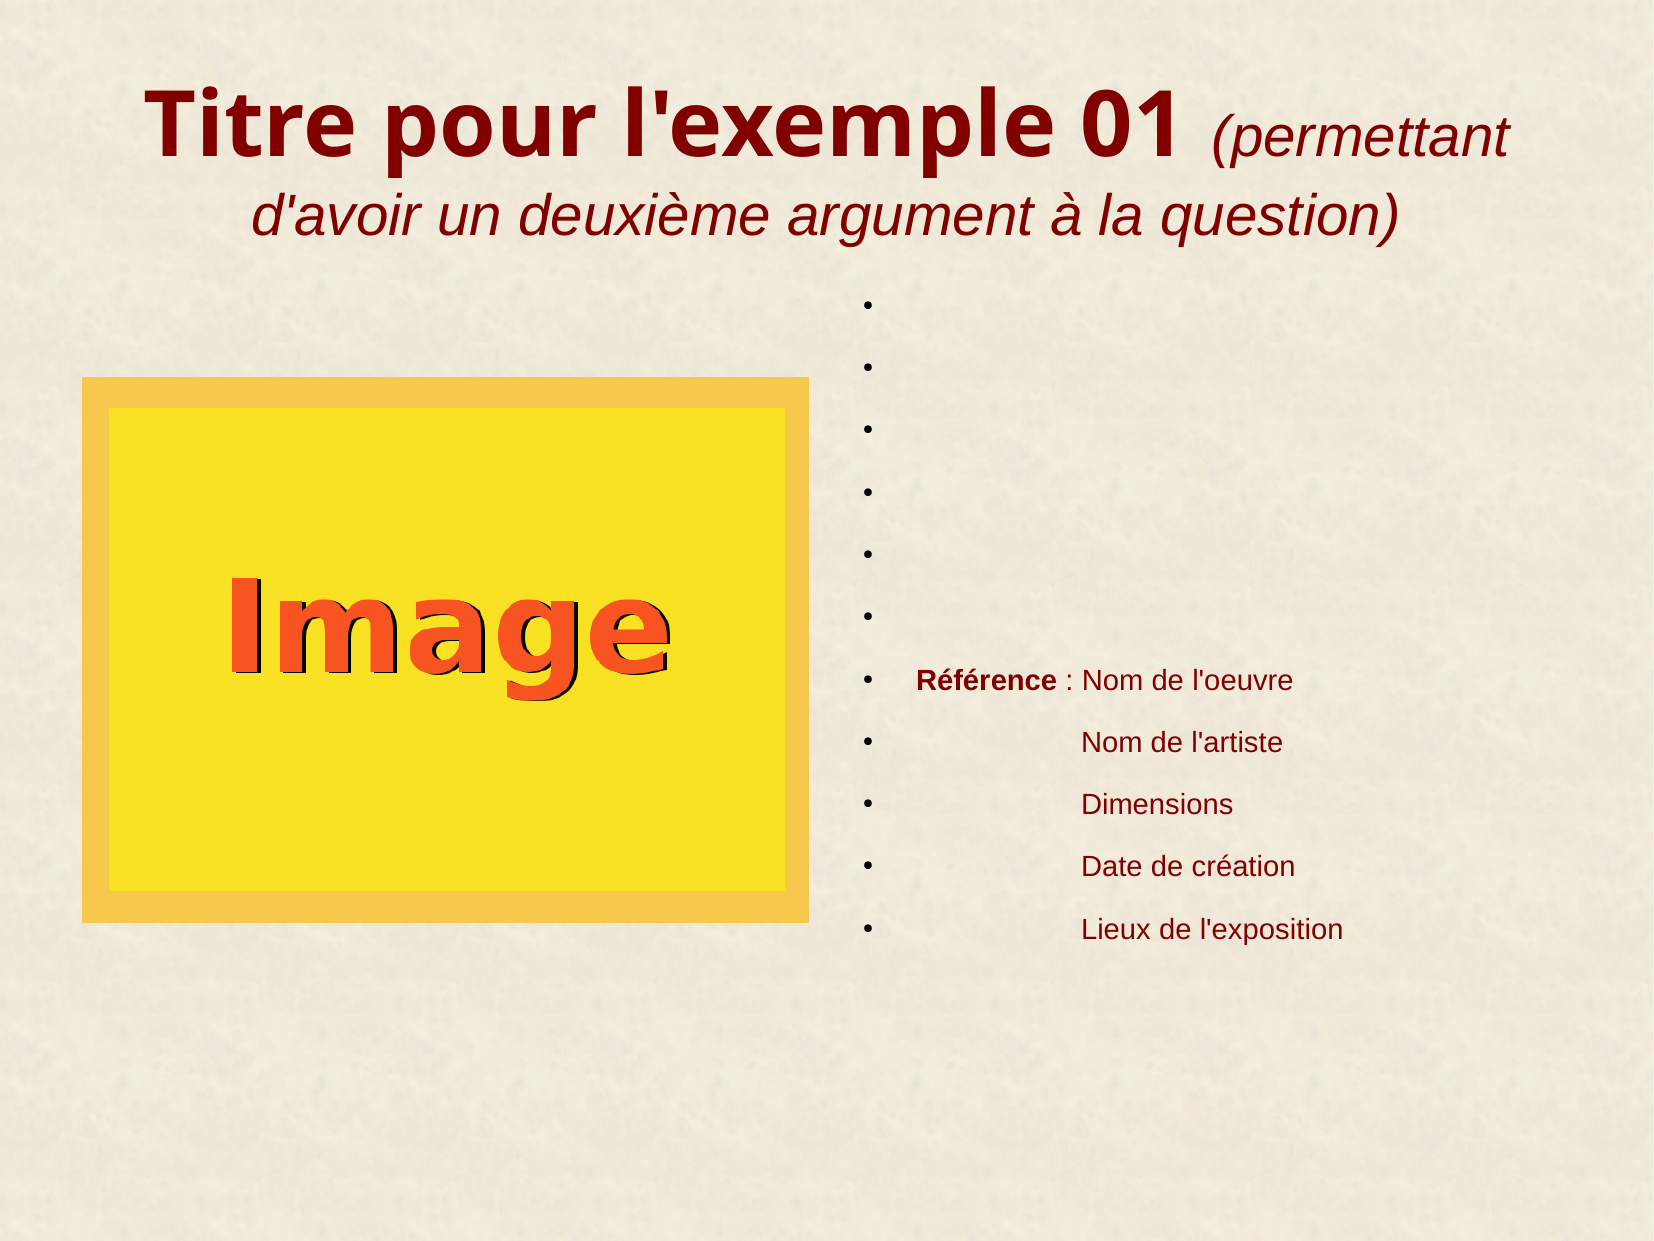

# Titre pour l'exemple 01 (permettant d'avoir un deuxième argument à la question)
Référence : Nom de l'oeuvre
 Nom de l'artiste
 Dimensions
 Date de création
 Lieux de l'exposition